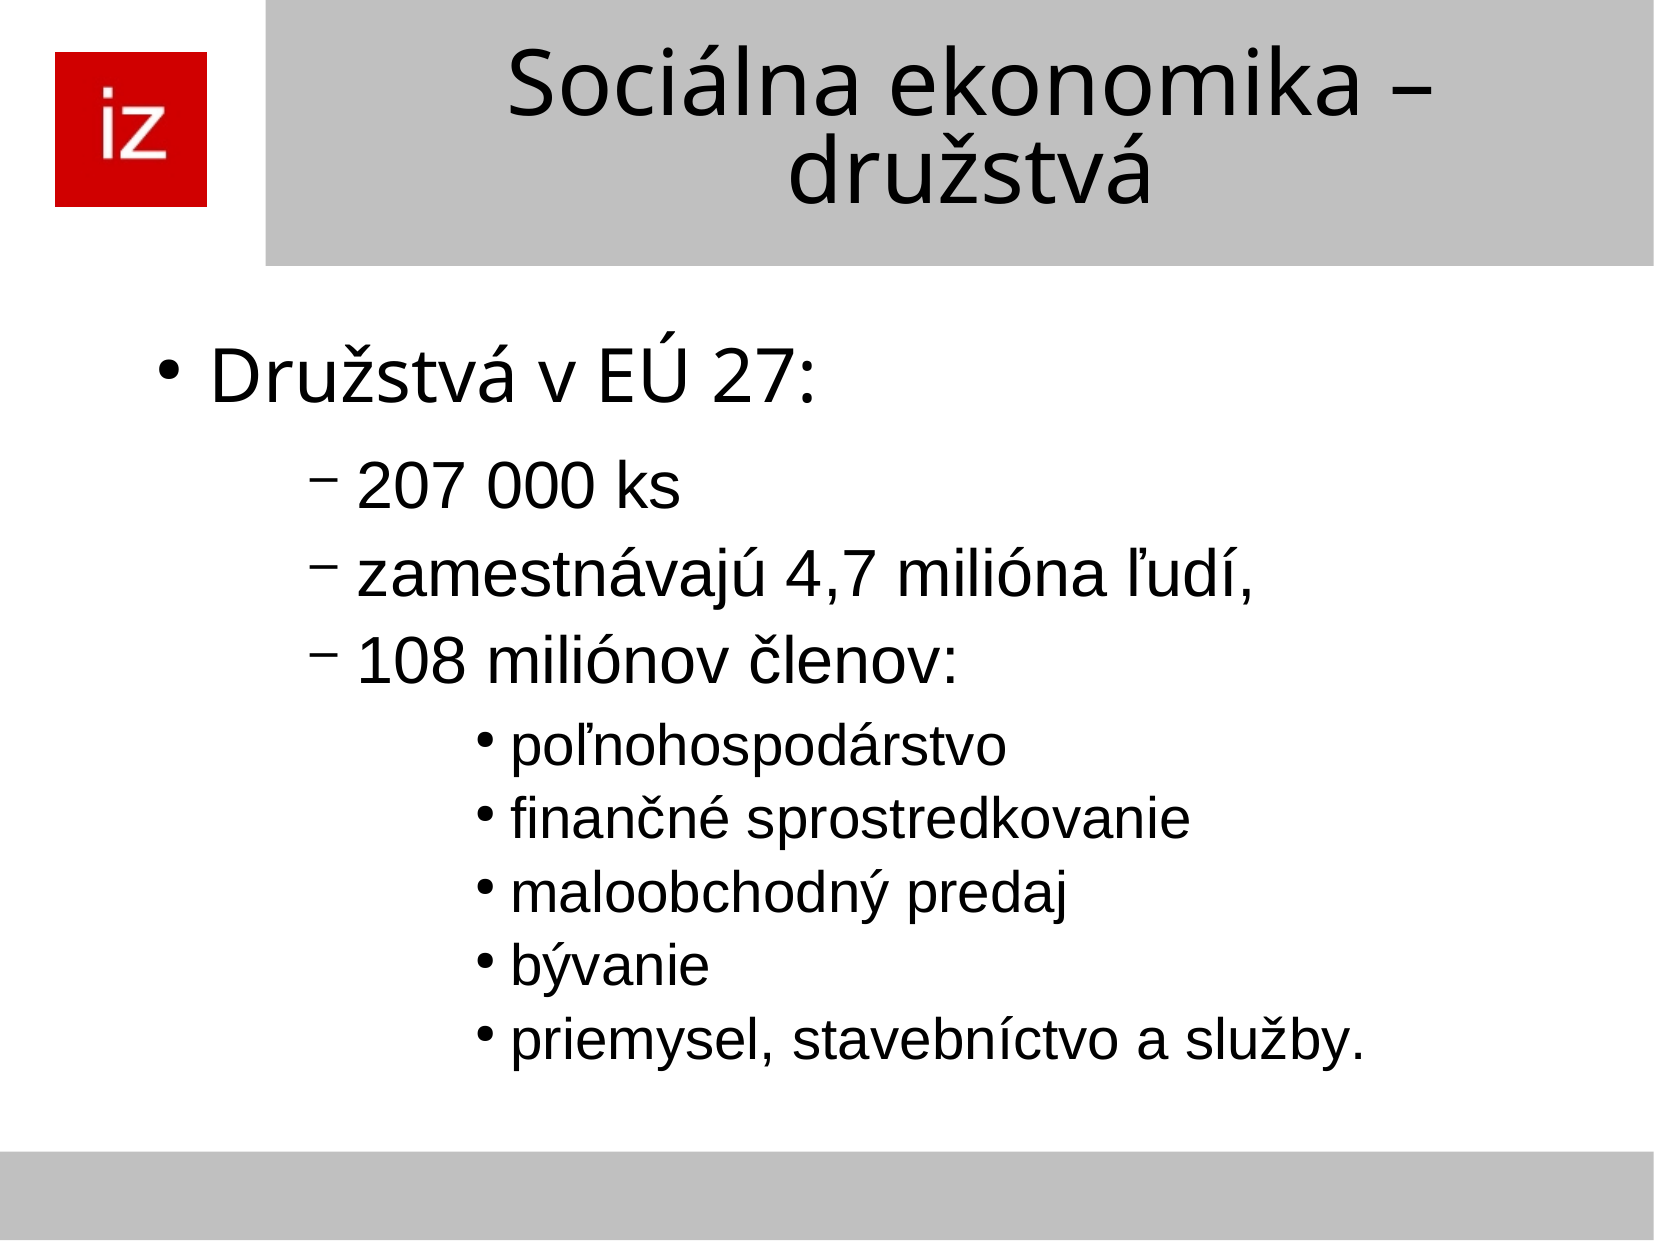

# Sociálna ekonomika – družstvá
Družstvá v EÚ 27:
207 000 ks
zamestnávajú 4,7 milióna ľudí,
108 miliónov členov:
poľnohospodárstvo
finančné sprostredkovanie
maloobchodný predaj
bývanie
priemysel, stavebníctvo a služby.